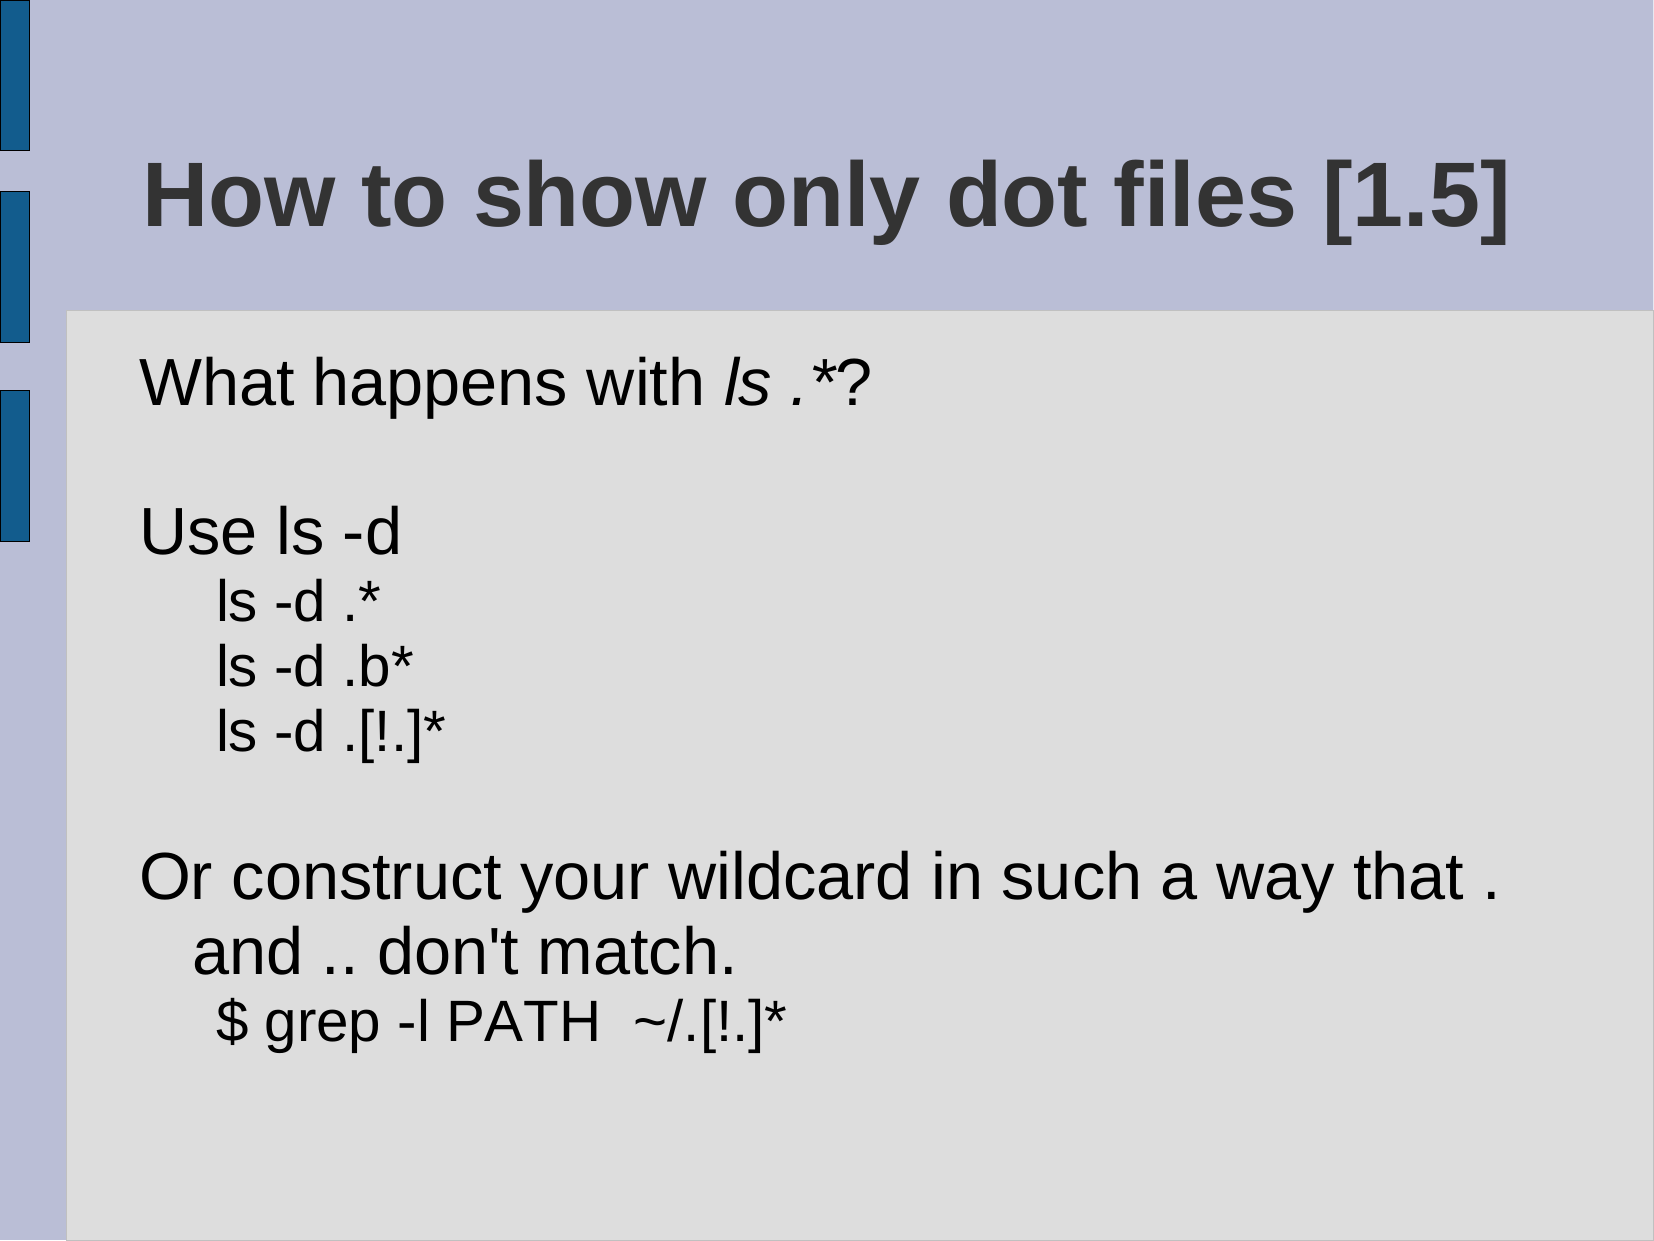

# How to show only dot files [1.5]
What happens with ls .*?
Use ls -d
ls -d .*
ls -d .b*
ls -d .[!.]*
Or construct your wildcard in such a way that . and .. don't match.
$ grep -l PATH ~/.[!.]*